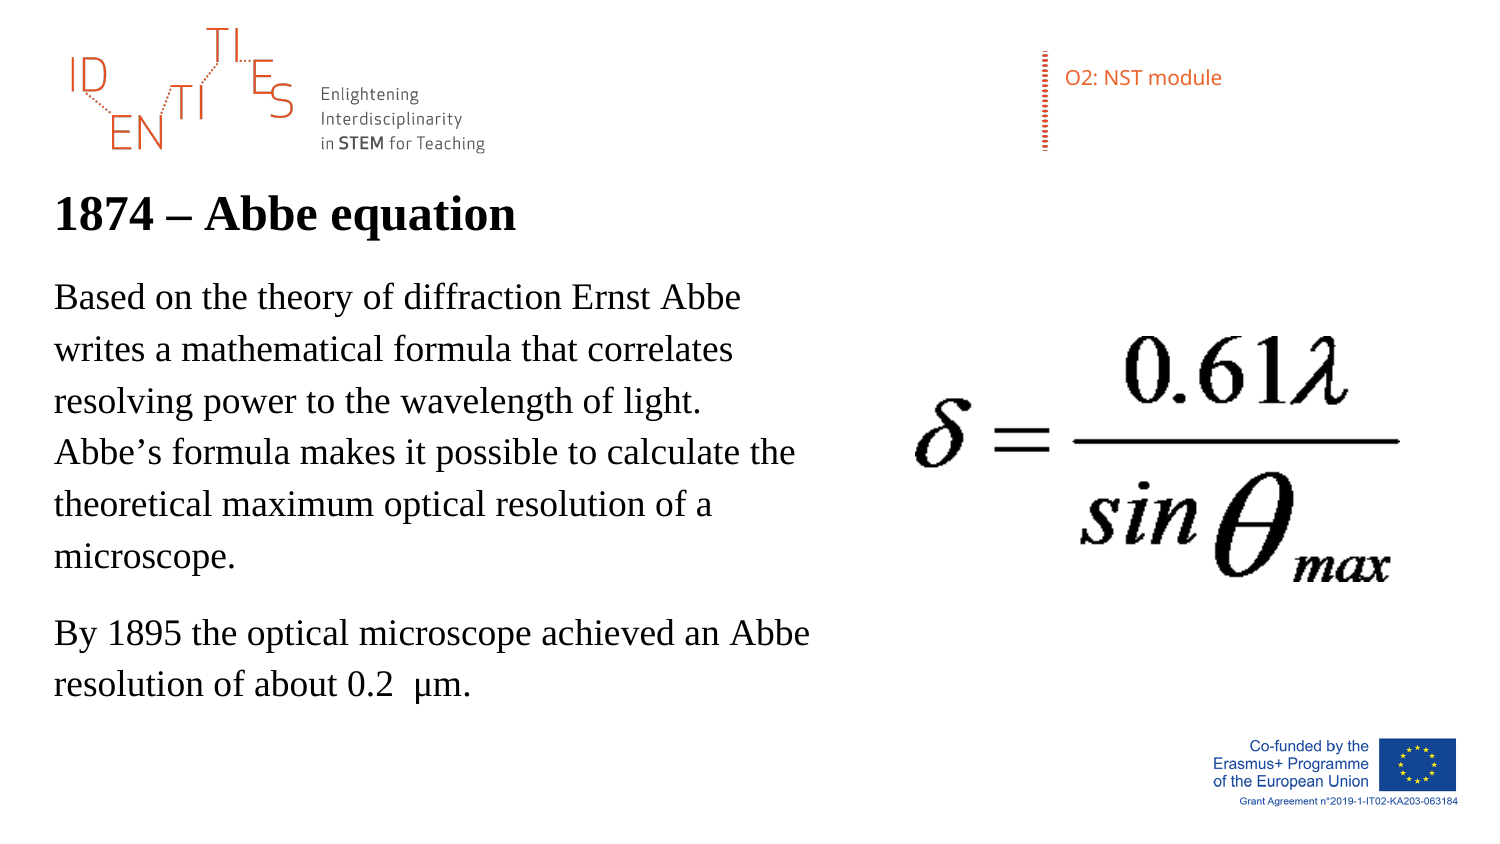

O2: NST module
1874 – Abbe equation
Based on the theory of diffraction Ernst Abbe writes a mathematical formula that correlates resolving power to the wavelength of light. Abbe’s formula makes it possible to calculate the theoretical maximum optical resolution of a microscope.
By 1895 the optical microscope achieved an Abbe resolution of about 0.2 μm.